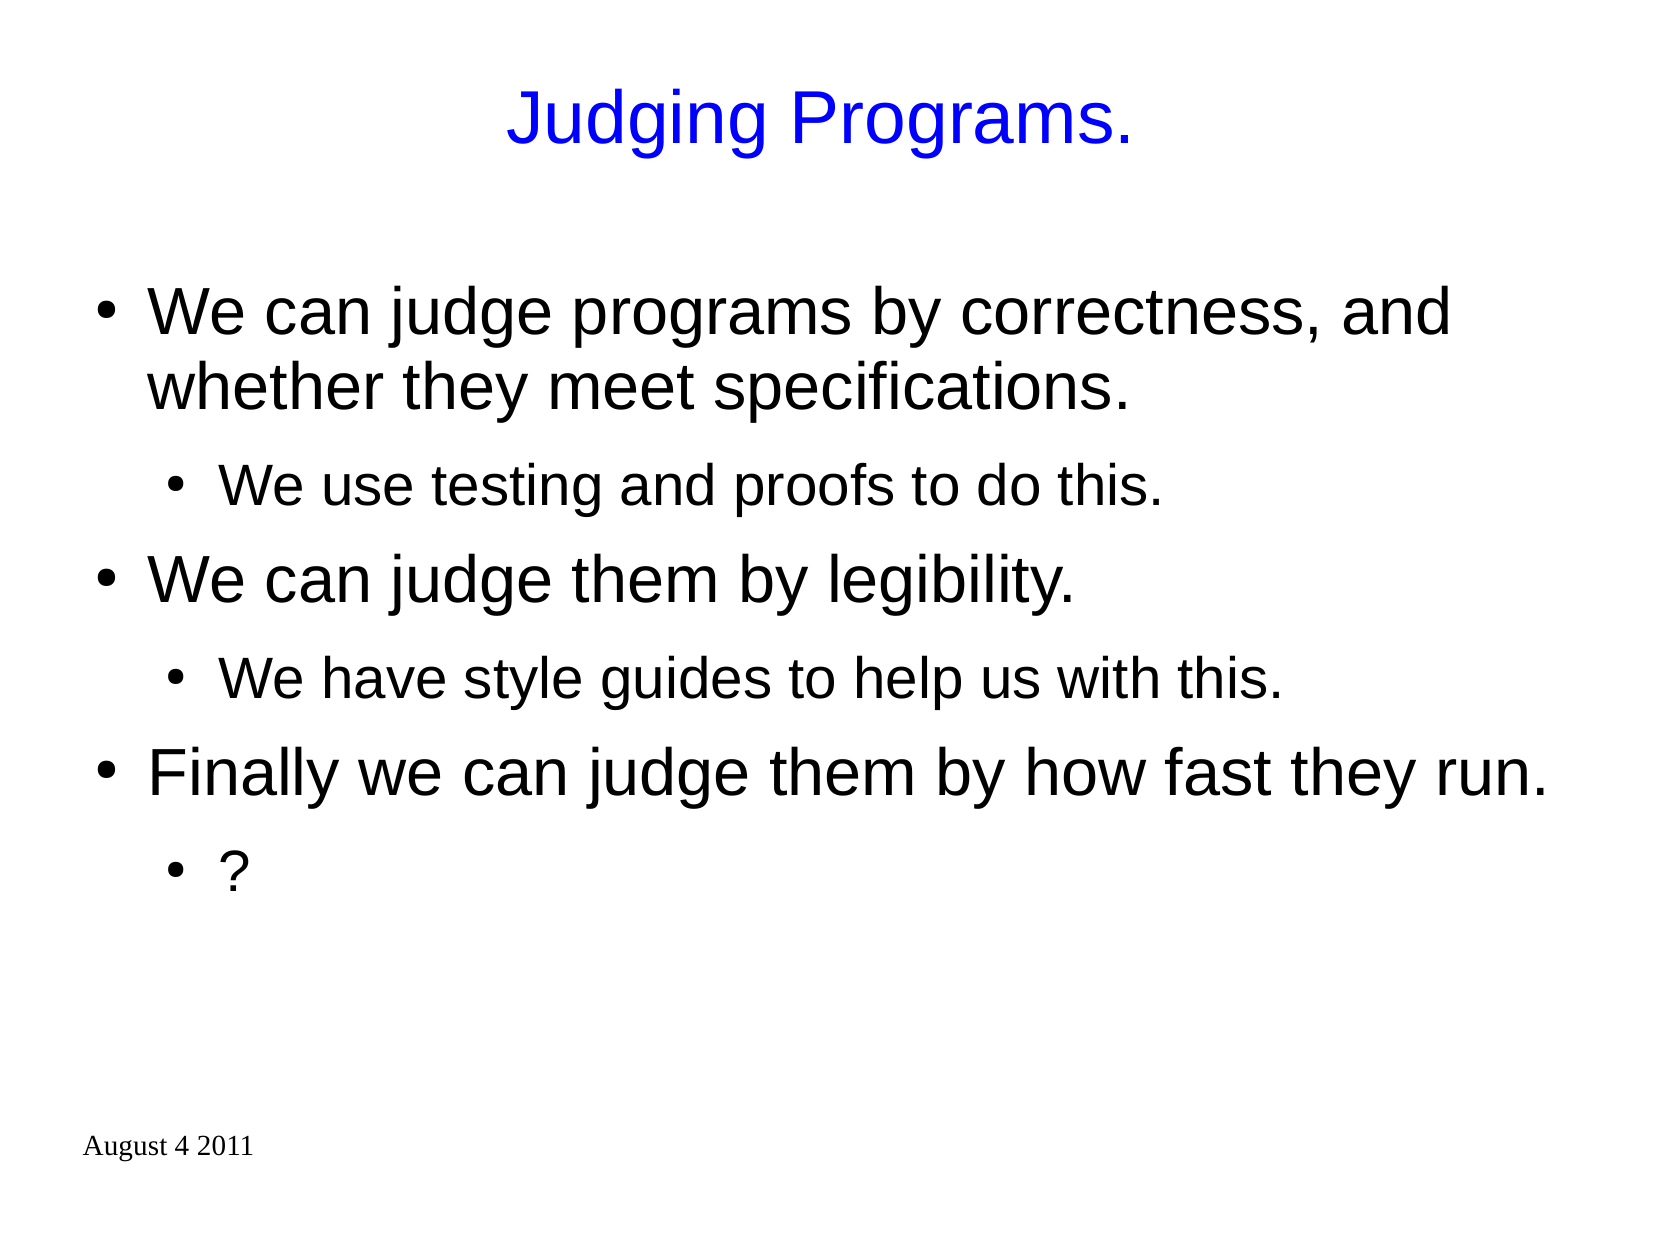

# Judging Programs.
We can judge programs by correctness, and whether they meet specifications.
We use testing and proofs to do this.
We can judge them by legibility.
We have style guides to help us with this.
Finally we can judge them by how fast they run.
?
August 4 2011